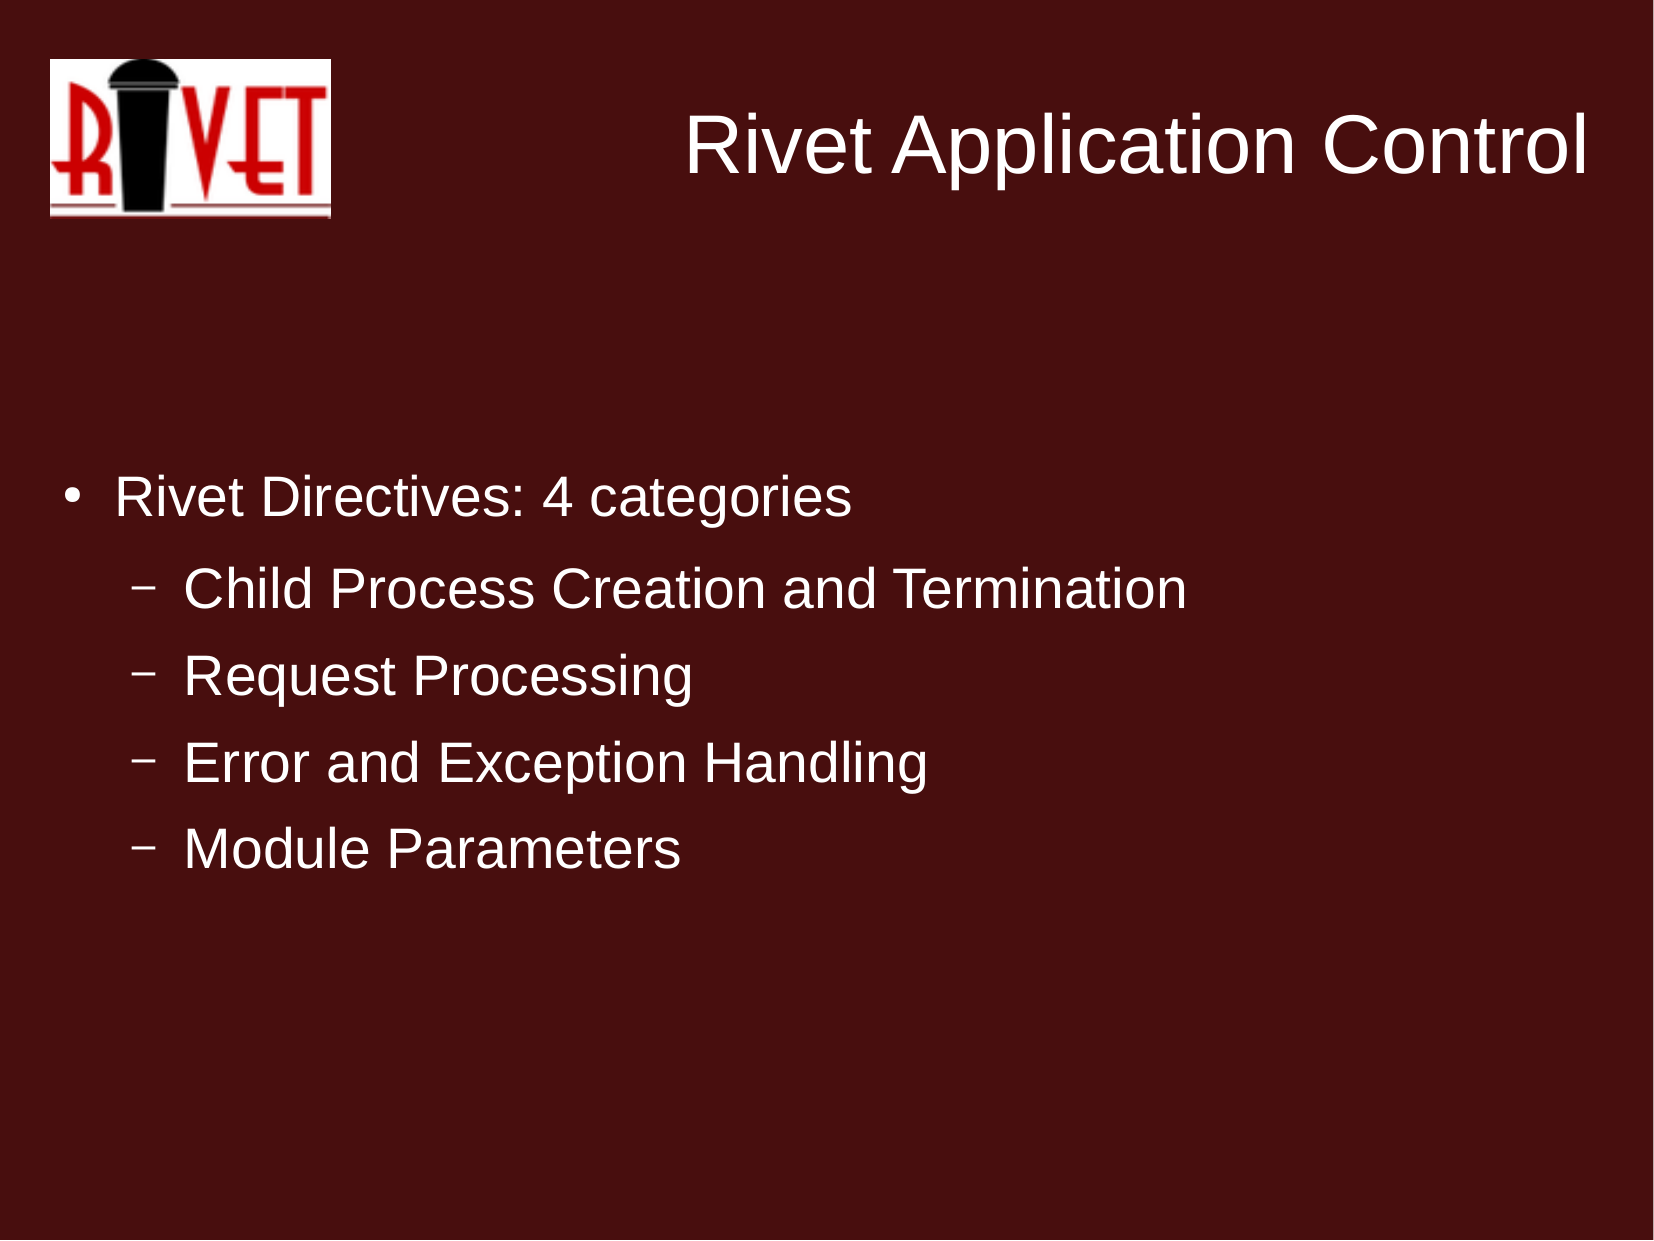

# Rivet Application Control
Rivet Directives: 4 categories
Child Process Creation and Termination
Request Processing
Error and Exception Handling
Module Parameters